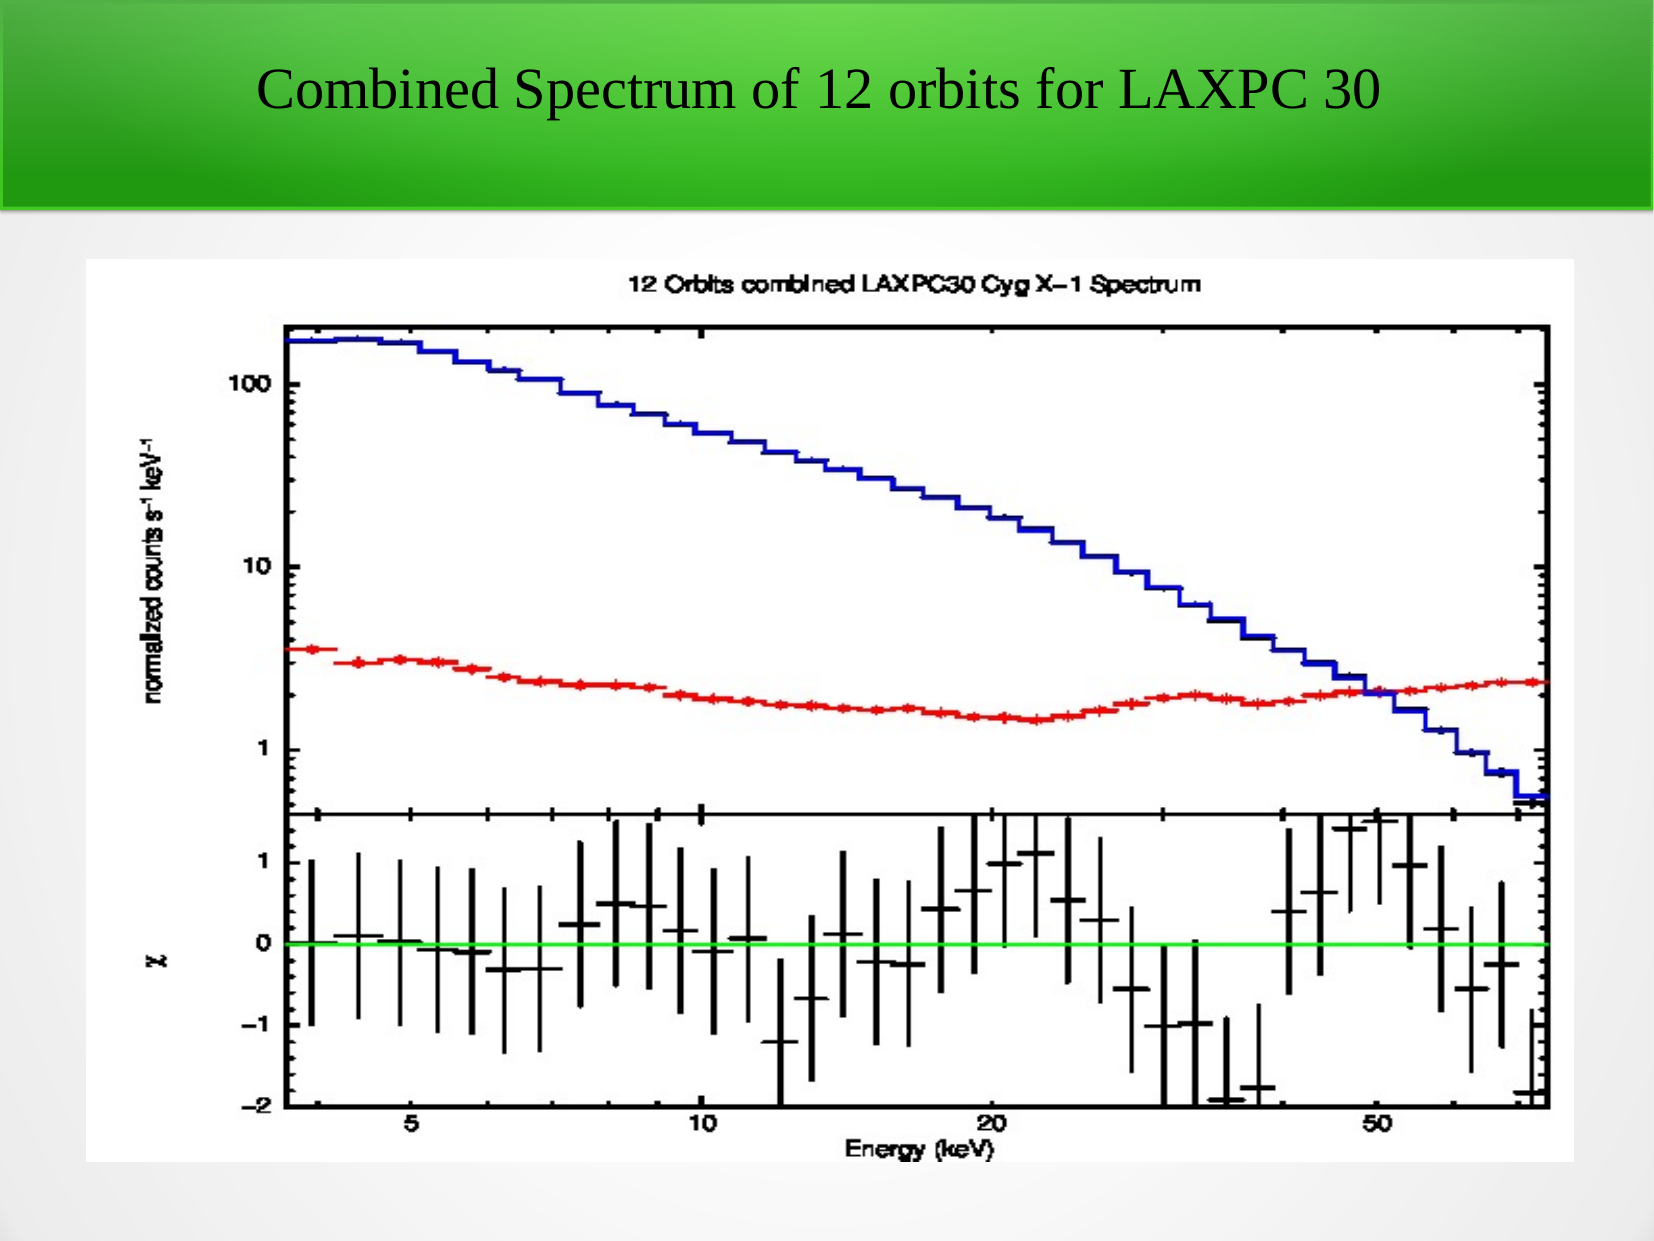

# Combined Spectrum of 12 orbits for LAXPC 30